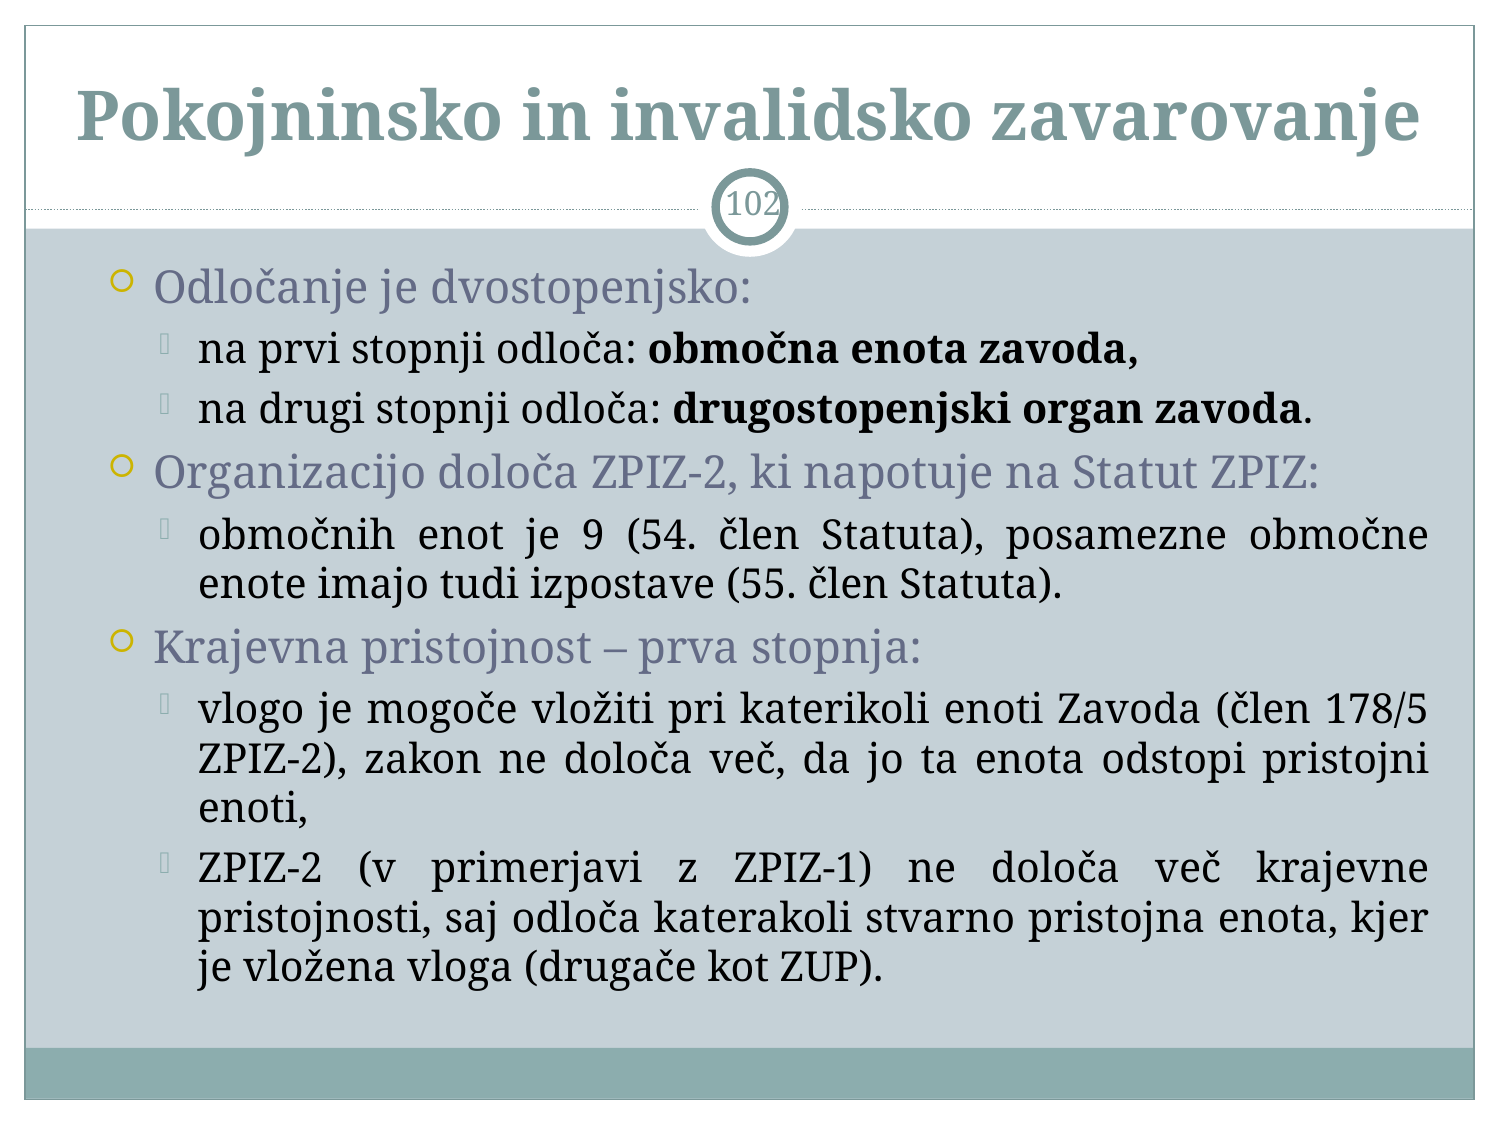

# Pokojninsko in invalidsko zavarovanje
Odločanje je dvostopenjsko:
na prvi stopnji odloča: območna enota zavoda,
na drugi stopnji odloča: drugostopenjski organ zavoda.
Organizacijo določa ZPIZ-2, ki napotuje na Statut ZPIZ:
območnih enot je 9 (54. člen Statuta), posamezne območne enote imajo tudi izpostave (55. člen Statuta).
Krajevna pristojnost – prva stopnja:
vlogo je mogoče vložiti pri katerikoli enoti Zavoda (člen 178/5 ZPIZ-2), zakon ne določa več, da jo ta enota odstopi pristojni enoti,
ZPIZ-2 (v primerjavi z ZPIZ-1) ne določa več krajevne pristojnosti, saj odloča katerakoli stvarno pristojna enota, kjer je vložena vloga (drugače kot ZUP).